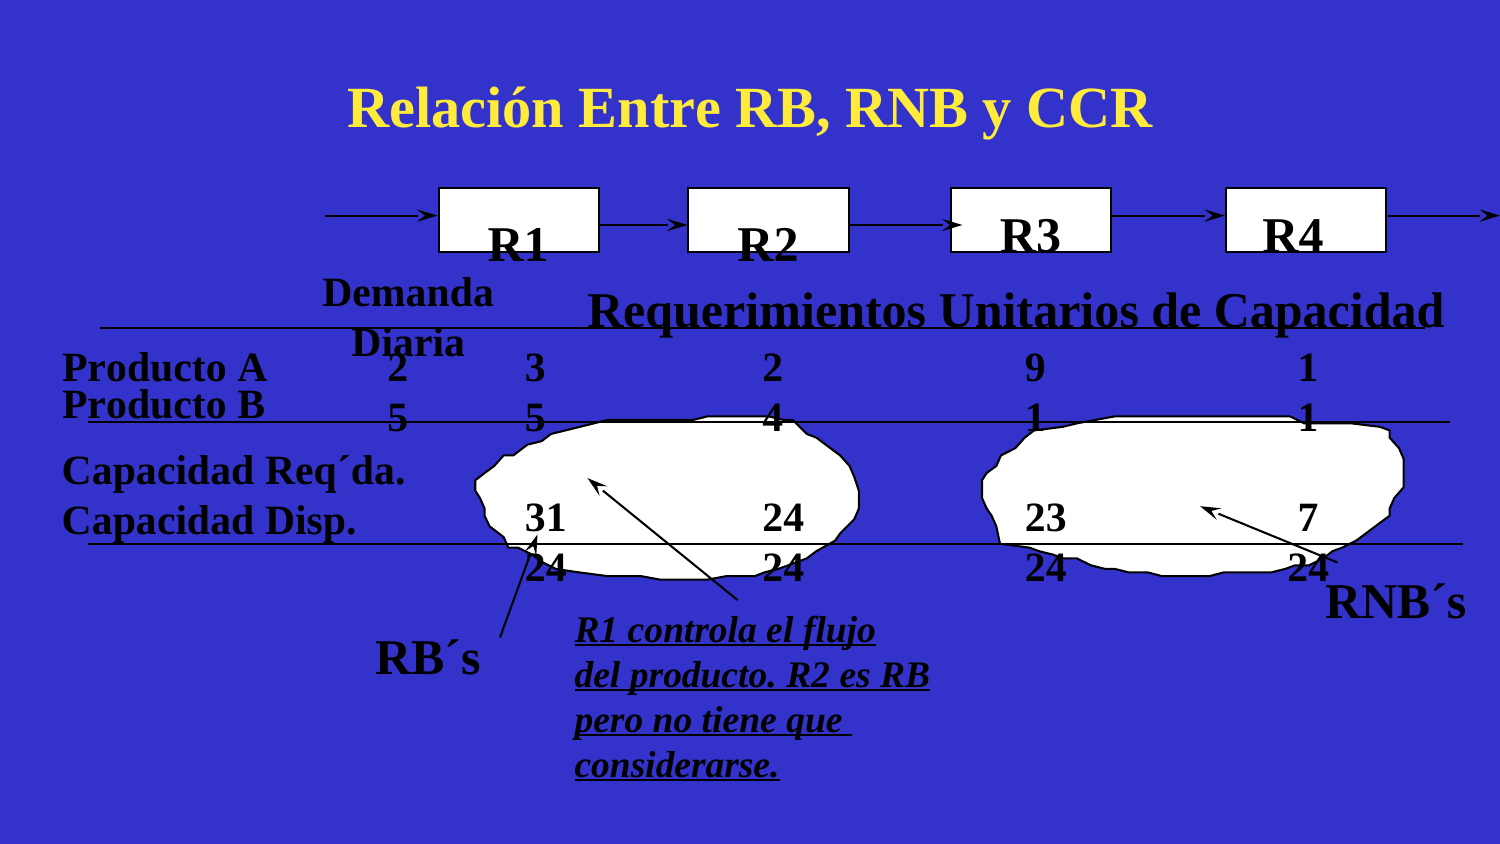

# Relación Entre RB, RNB y CCR
R3
R4
R1
R2
Demanda
Diaria
Requerimientos Unitarios de Capacidad
Producto A
2
5
3
5
31
24
2
4
24
24
9
1
23
24
1
1
7
24
Producto B
Capacidad Req´da.
Capacidad Disp.
RNB´s
R1 controla el flujo
del producto. R2 es RB
pero no tiene que
considerarse.
RB´s